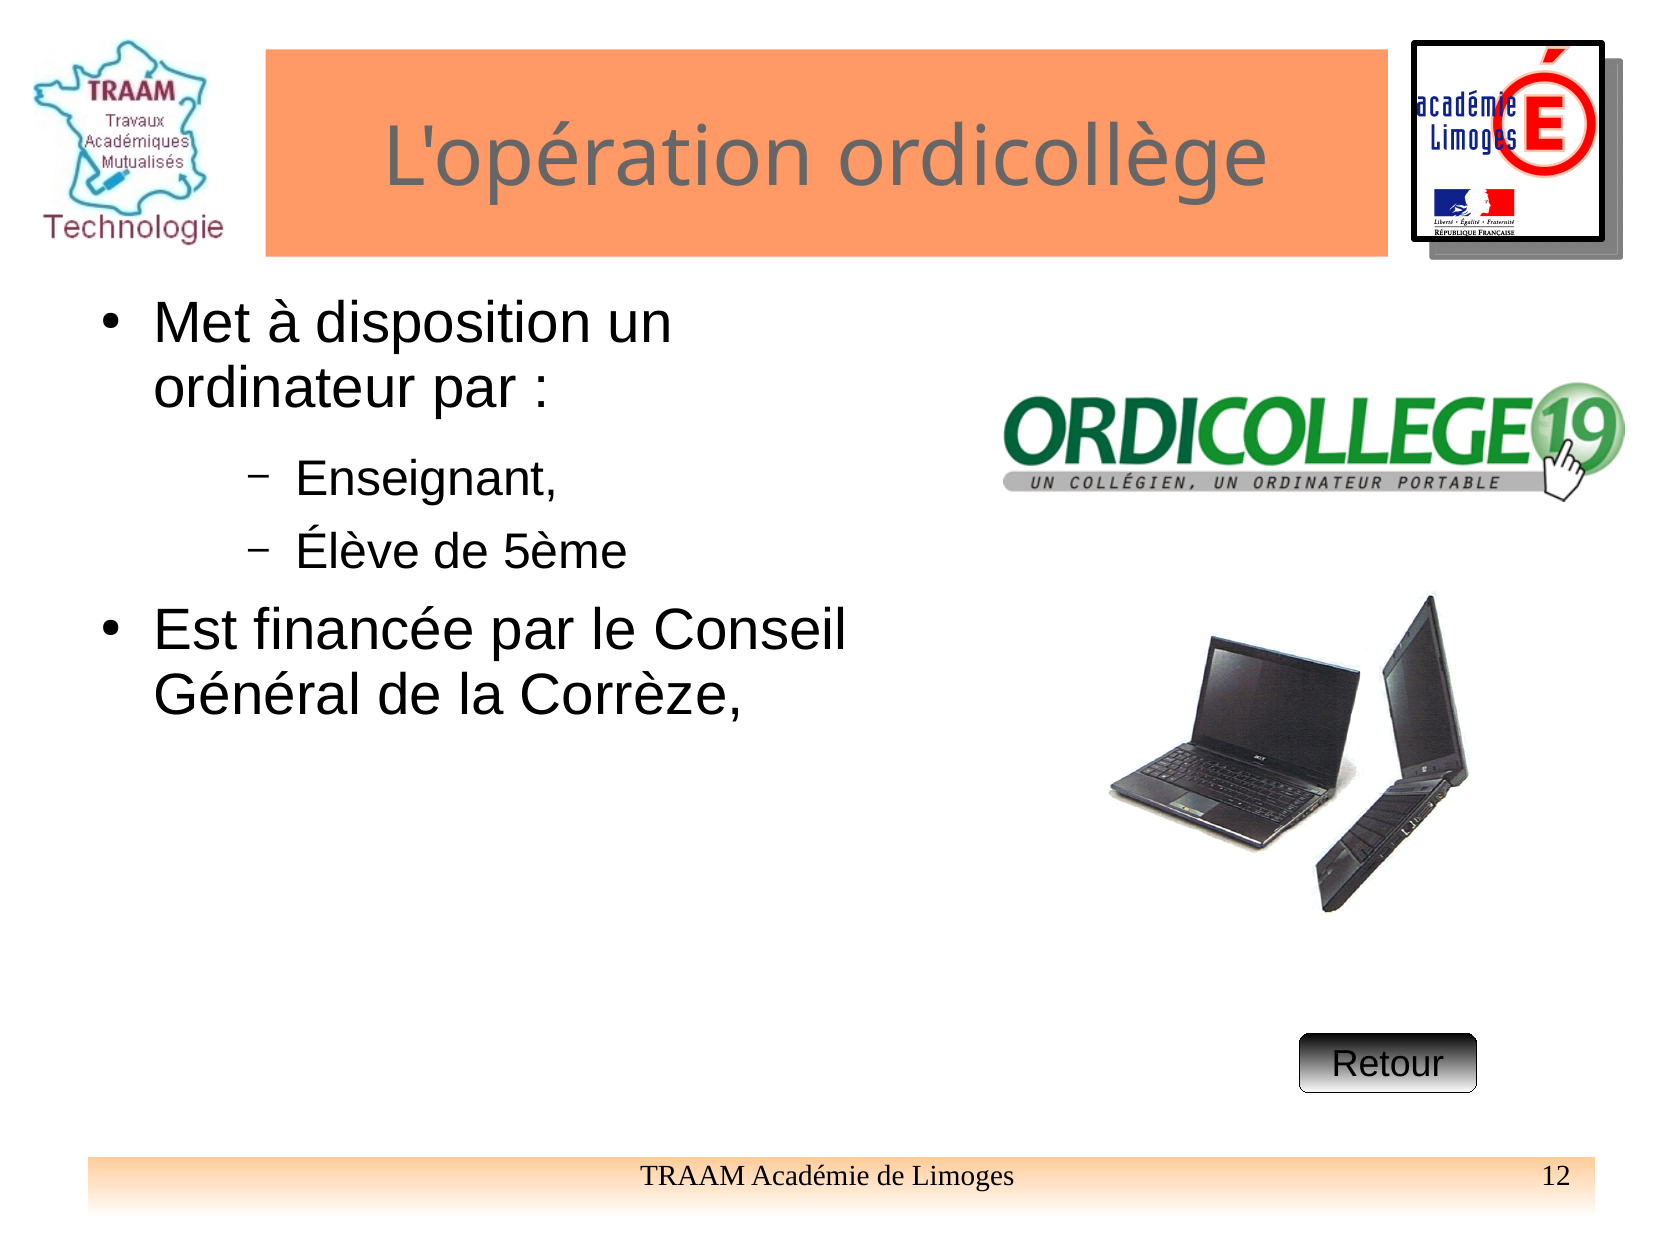

# L'opération ordicollège
Met à disposition un ordinateur par :
Enseignant,
Élève de 5ème
Est financée par le Conseil Général de la Corrèze,
Retour
TRAAM Académie de Limoges
12